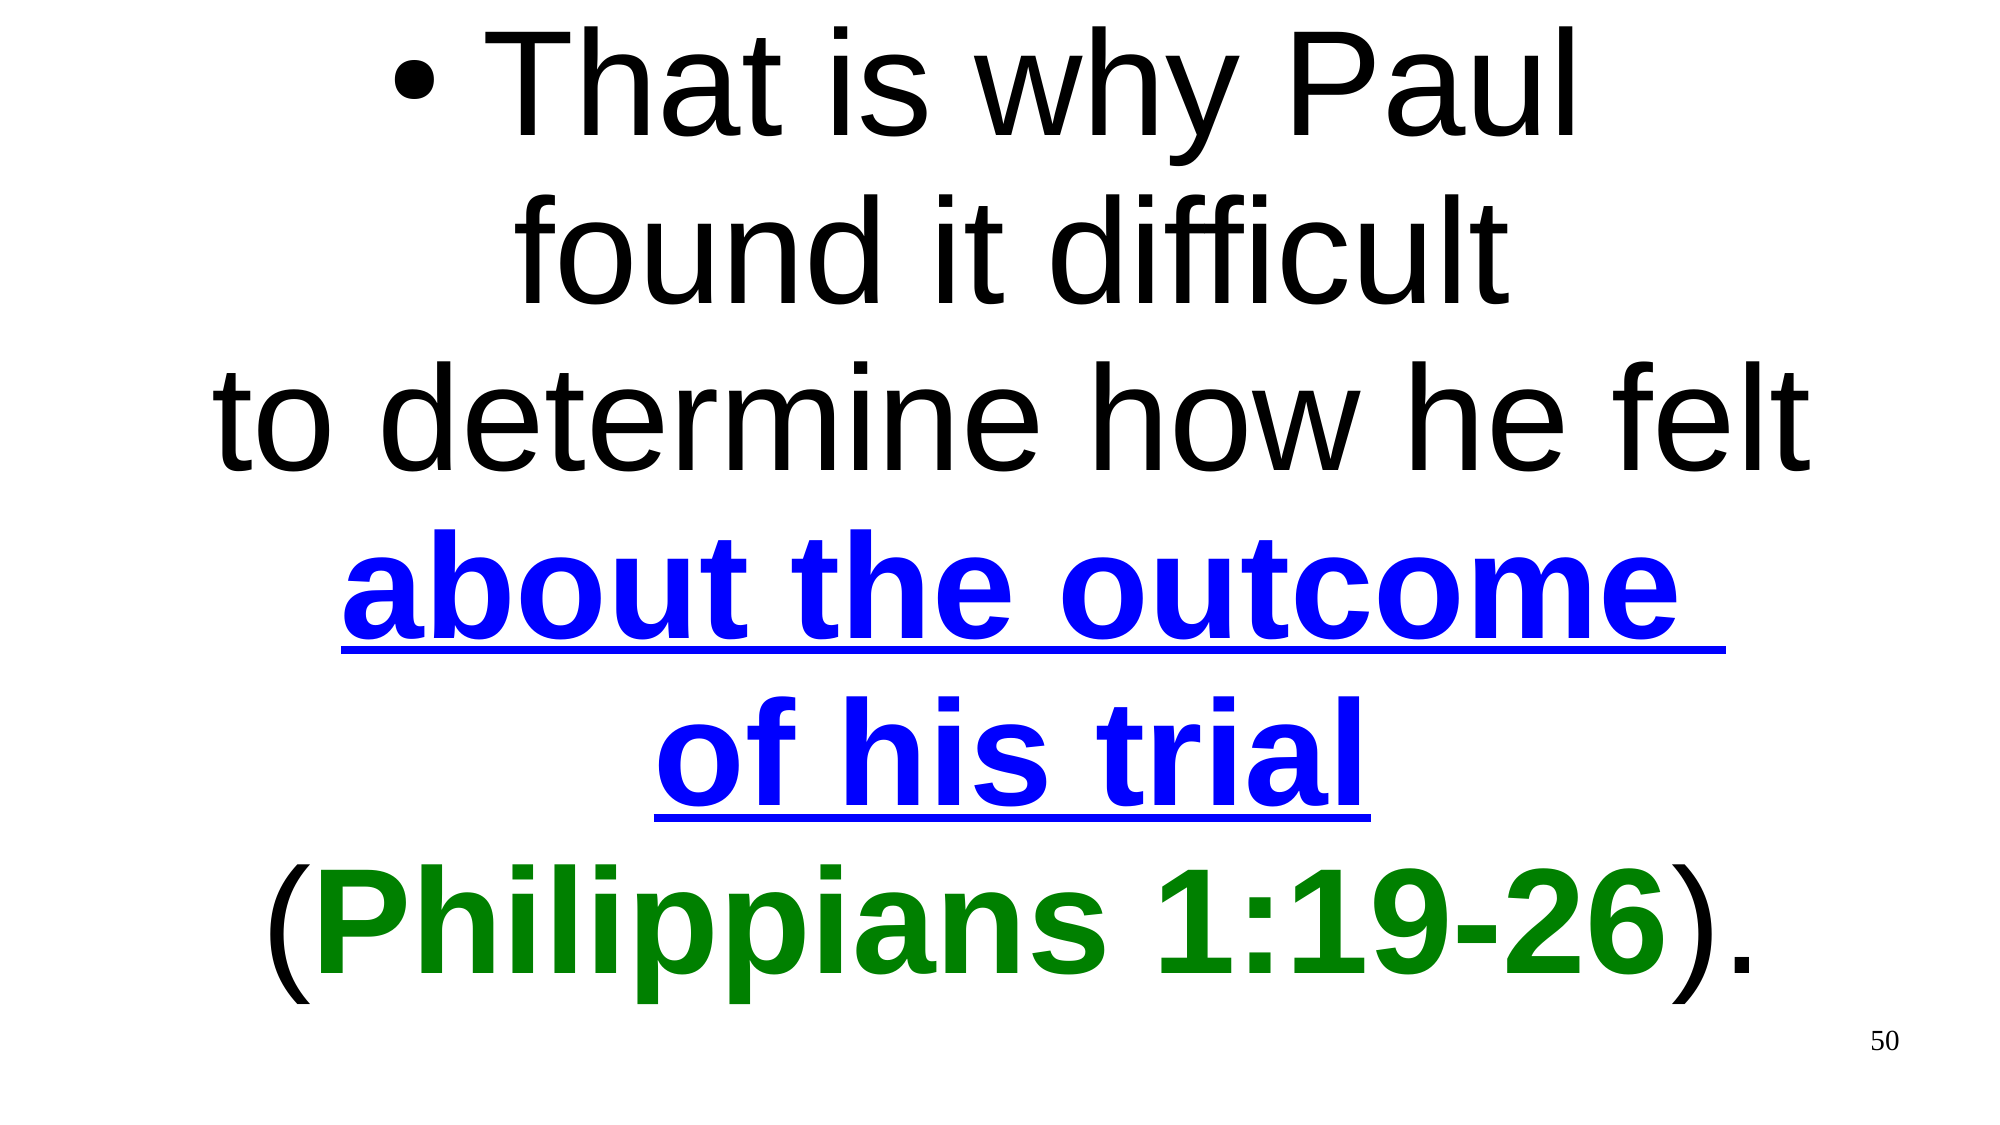

# That is why Paul found it difficult to determine how he felt about the outcome of his trial (Philippians 1:19-26).
50